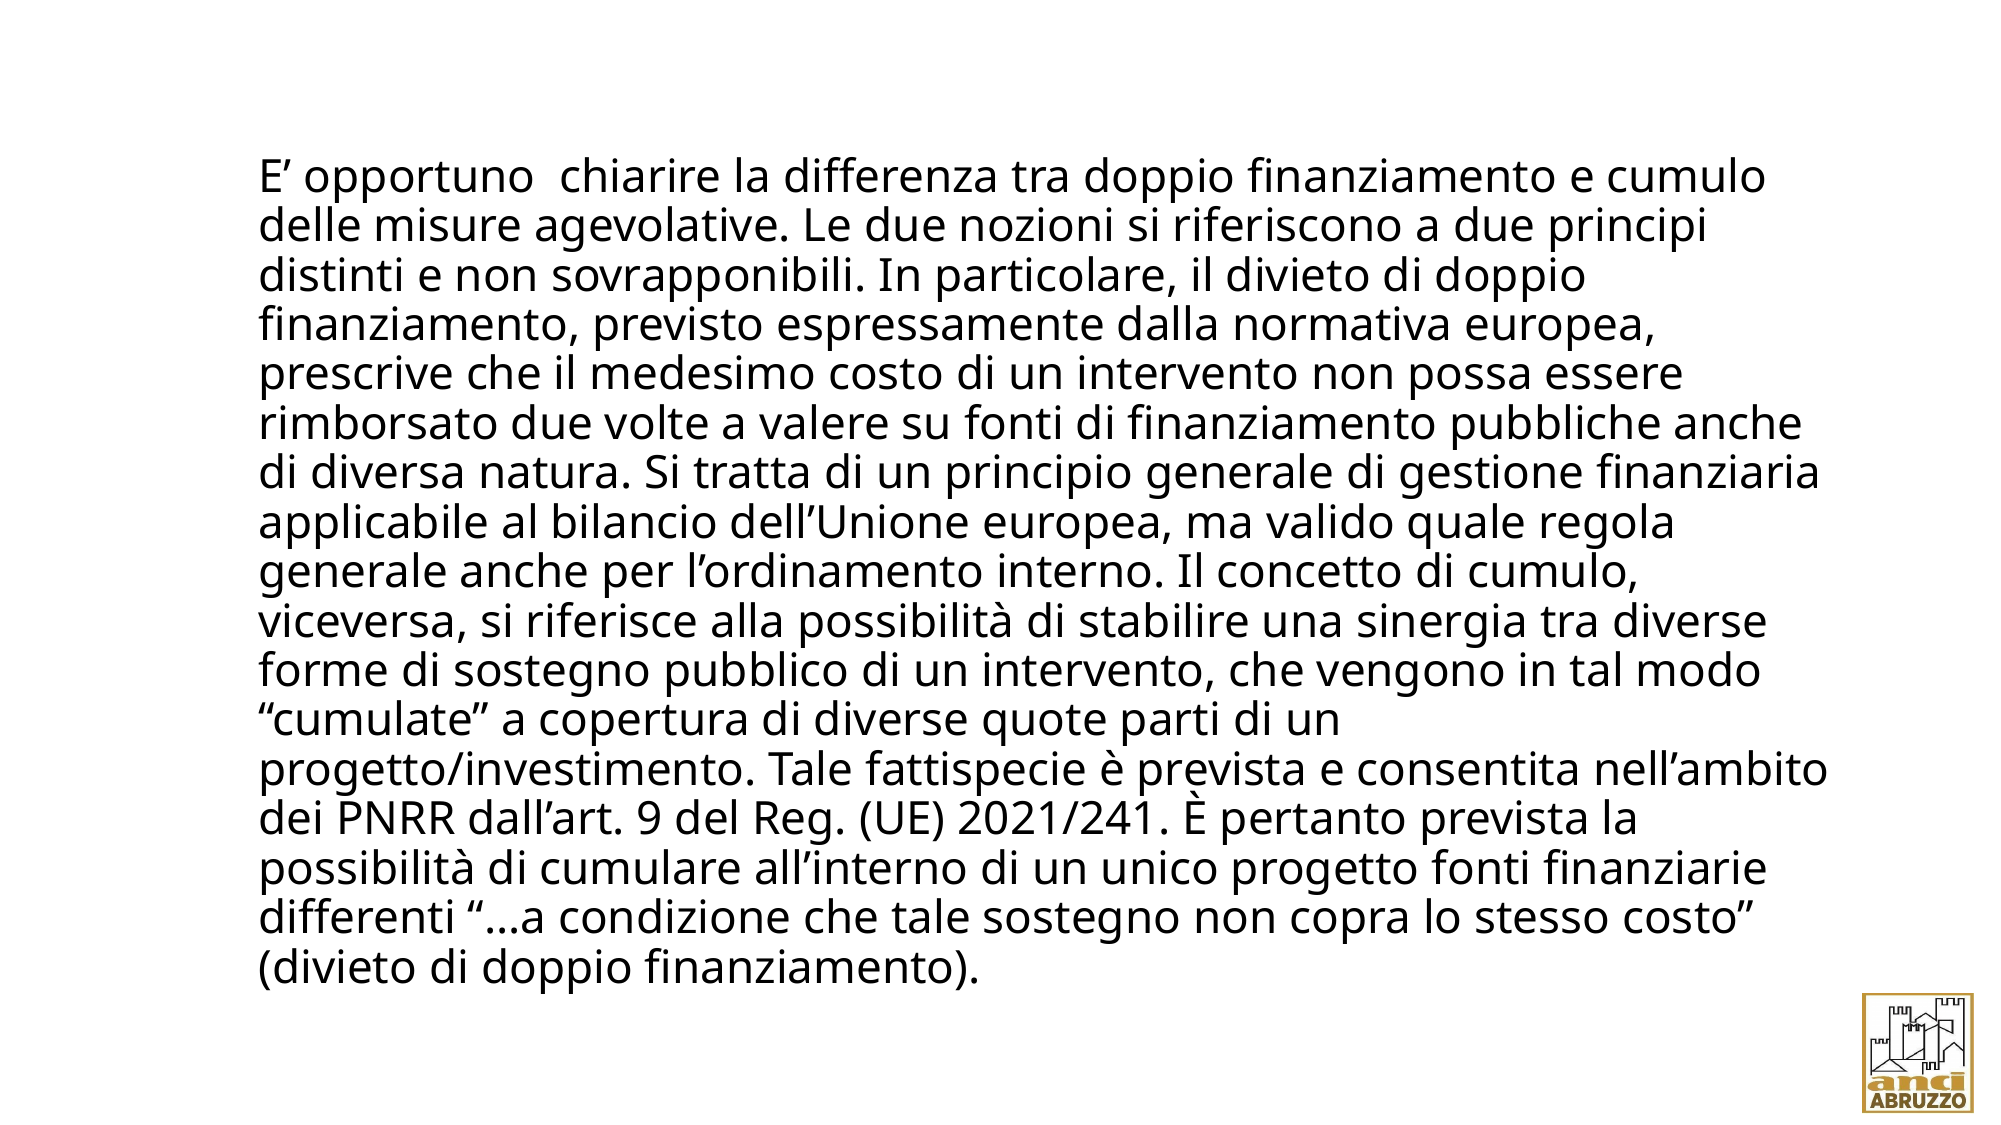

# E’ opportuno chiarire la differenza tra doppio finanziamento e cumulo delle misure agevolative. Le due nozioni si riferiscono a due principi distinti e non sovrapponibili. In particolare, il divieto di doppio finanziamento, previsto espressamente dalla normativa europea, prescrive che il medesimo costo di un intervento non possa essere rimborsato due volte a valere su fonti di finanziamento pubbliche anche di diversa natura. Si tratta di un principio generale di gestione finanziaria applicabile al bilancio dell’Unione europea, ma valido quale regola generale anche per l’ordinamento interno. Il concetto di cumulo, viceversa, si riferisce alla possibilità di stabilire una sinergia tra diverse forme di sostegno pubblico di un intervento, che vengono in tal modo “cumulate” a copertura di diverse quote parti di un progetto/investimento. Tale fattispecie è prevista e consentita nell’ambito dei PNRR dall’art. 9 del Reg. (UE) 2021/241. È pertanto prevista la possibilità di cumulare all’interno di un unico progetto fonti finanziarie differenti “…a condizione che tale sostegno non copra lo stesso costo” (divieto di doppio finanziamento).